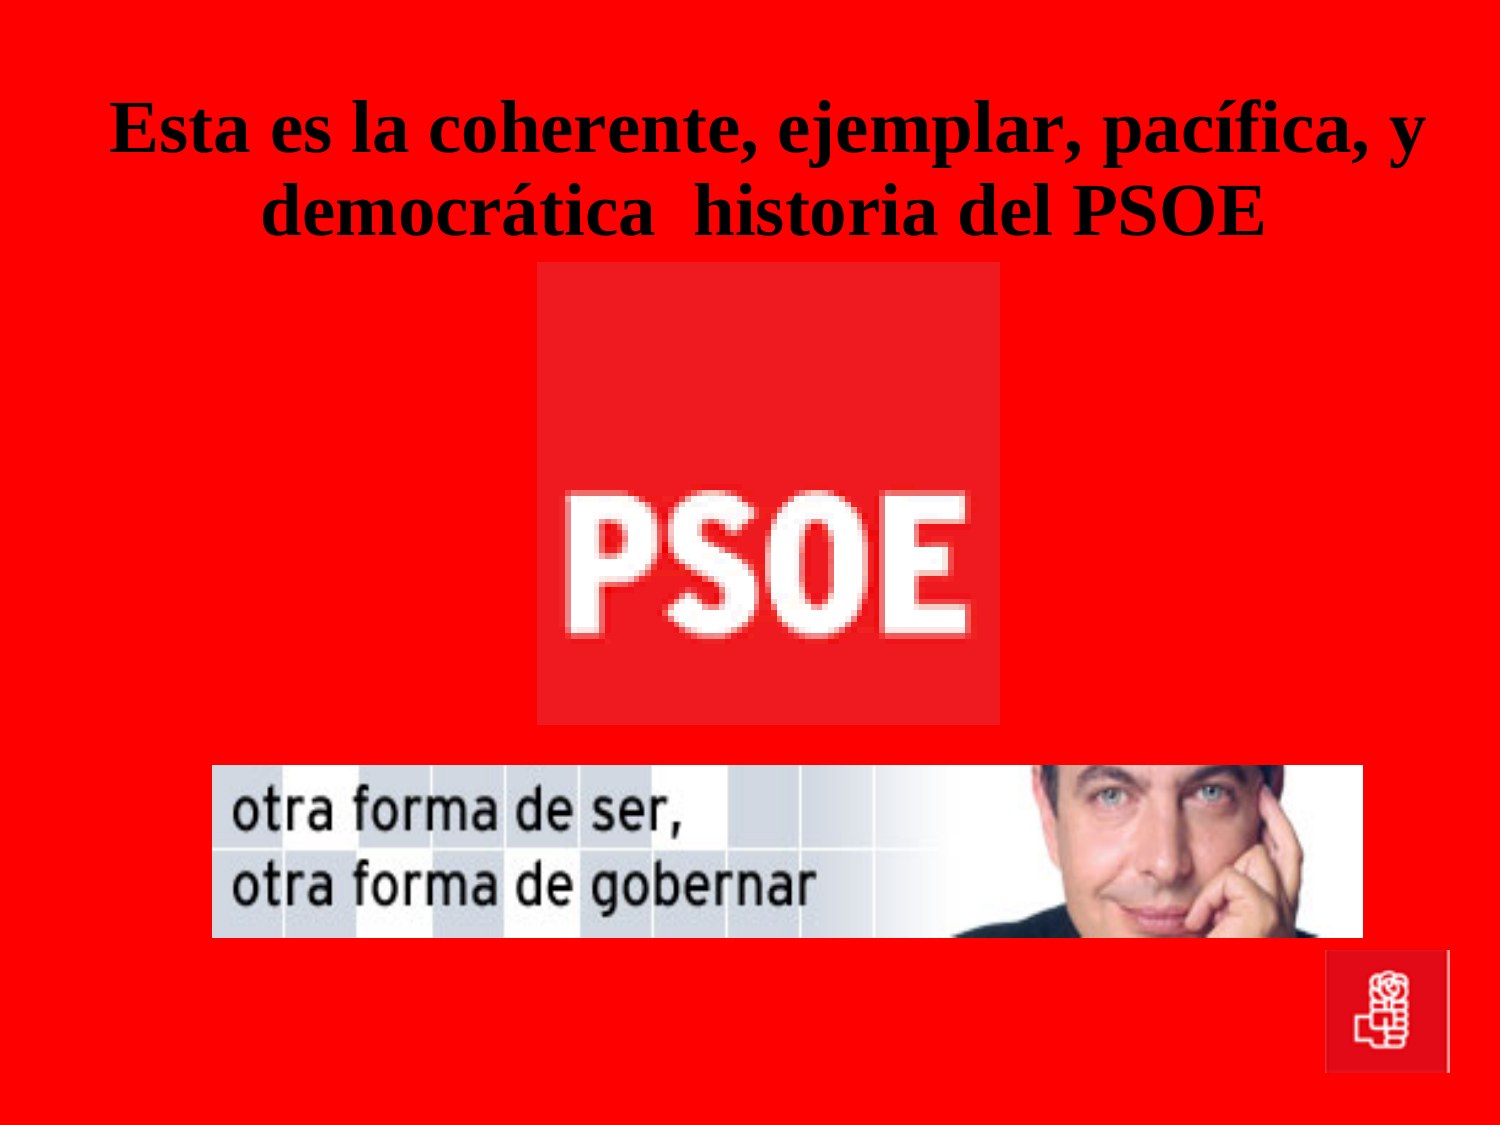

# Esta es la coherente, ejemplar, pacífica, y democrática historia del PSOE